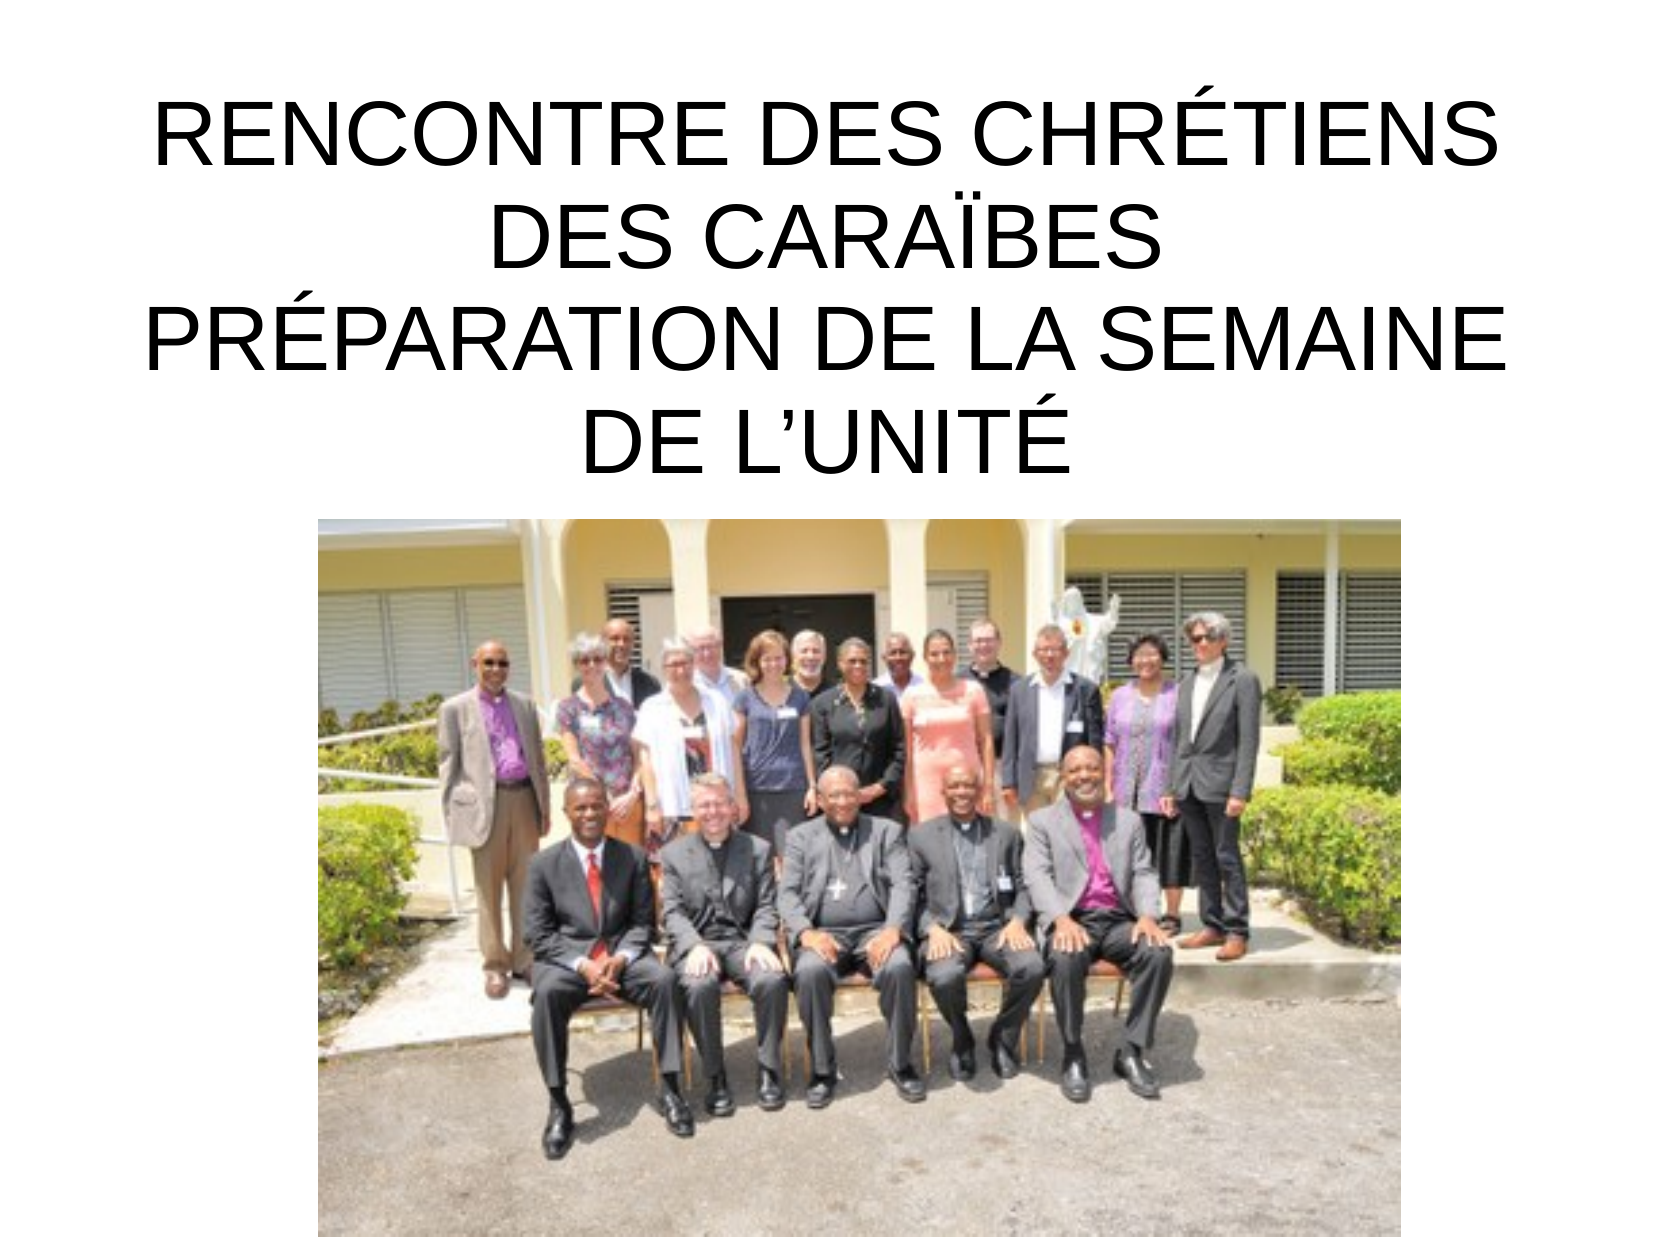

# RENCONTRE DES CHRÉTIENS DES CARAÏBES PRÉPARATION DE LA SEMAINE DE L’UNITÉ